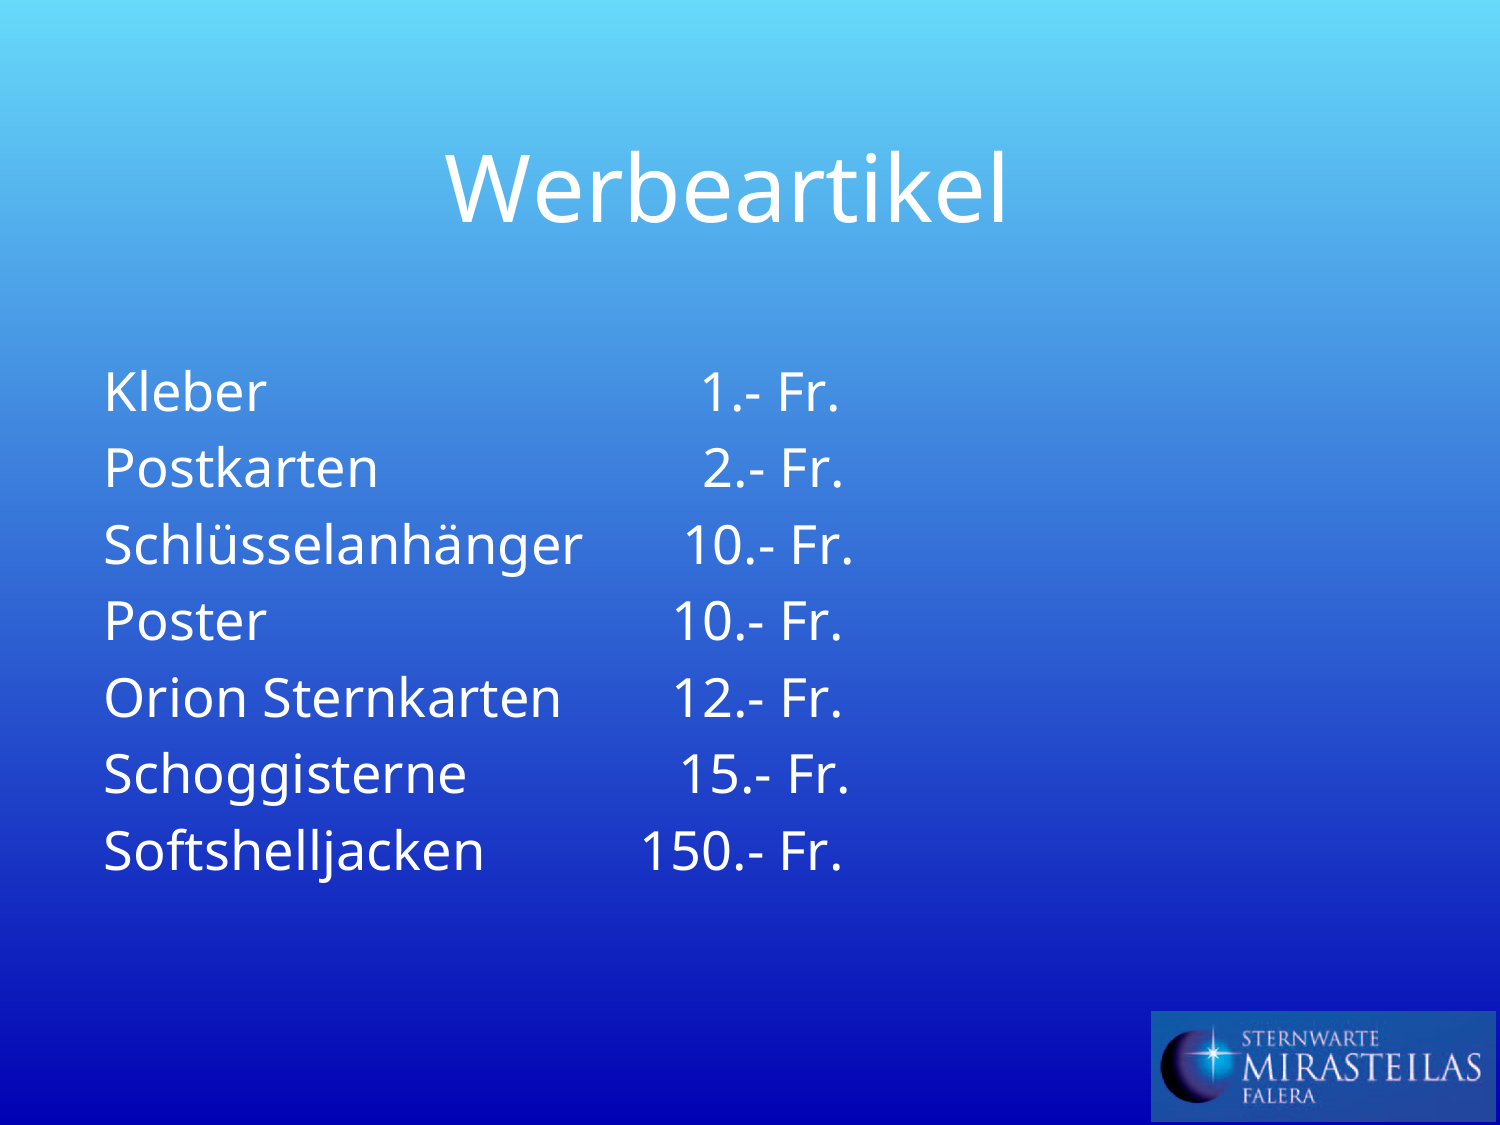

Werbeartikel
Kleber 				 	 1.- Fr.
Postkarten 				 2.- Fr.
Schlüsselanhänger 10.- Fr.
Poster					 10.- Fr.
Orion Sternkarten	 12.- Fr.
Schoggisterne 15.- Fr.
Softshelljacken	 150.- Fr.